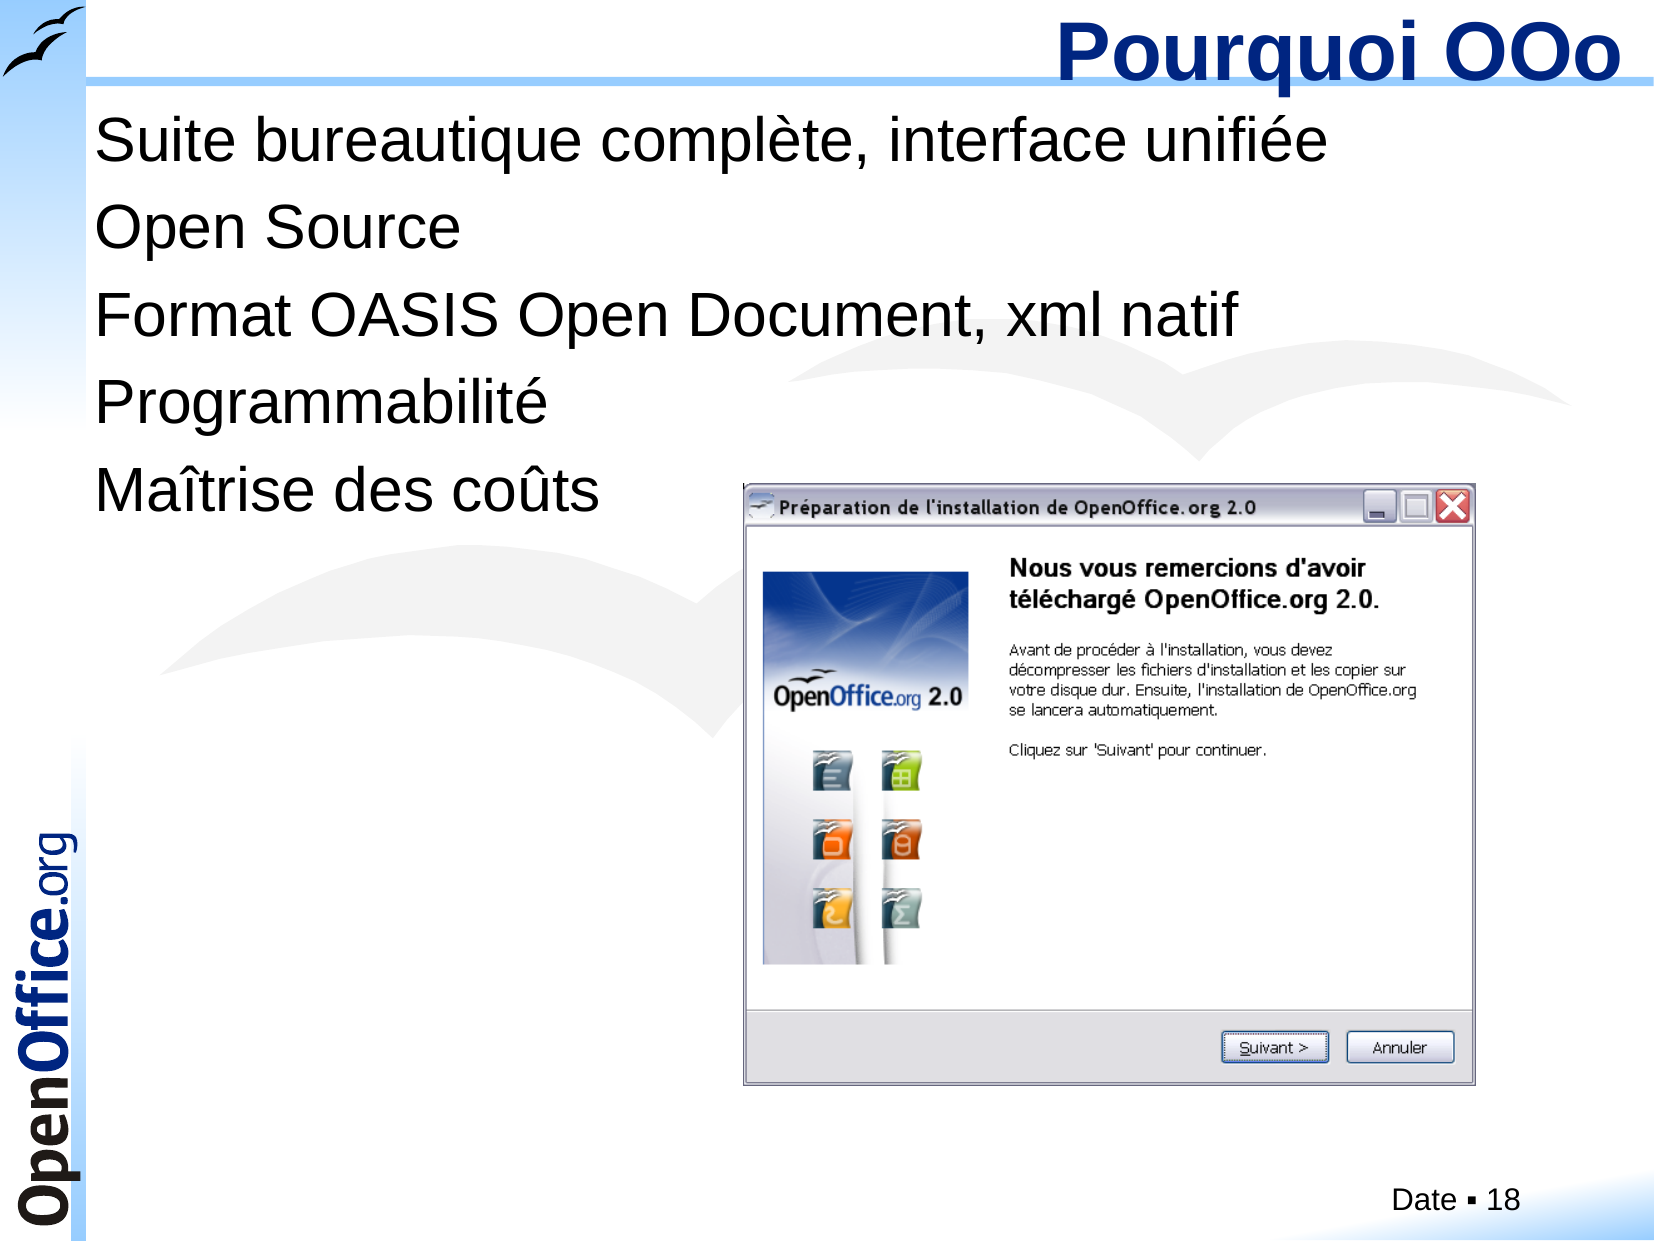

# Pourquoi OOo
Suite bureautique complète, interface unifiée
Open Source
Format OASIS Open Document, xml natif
Programmabilité
Maîtrise des coûts